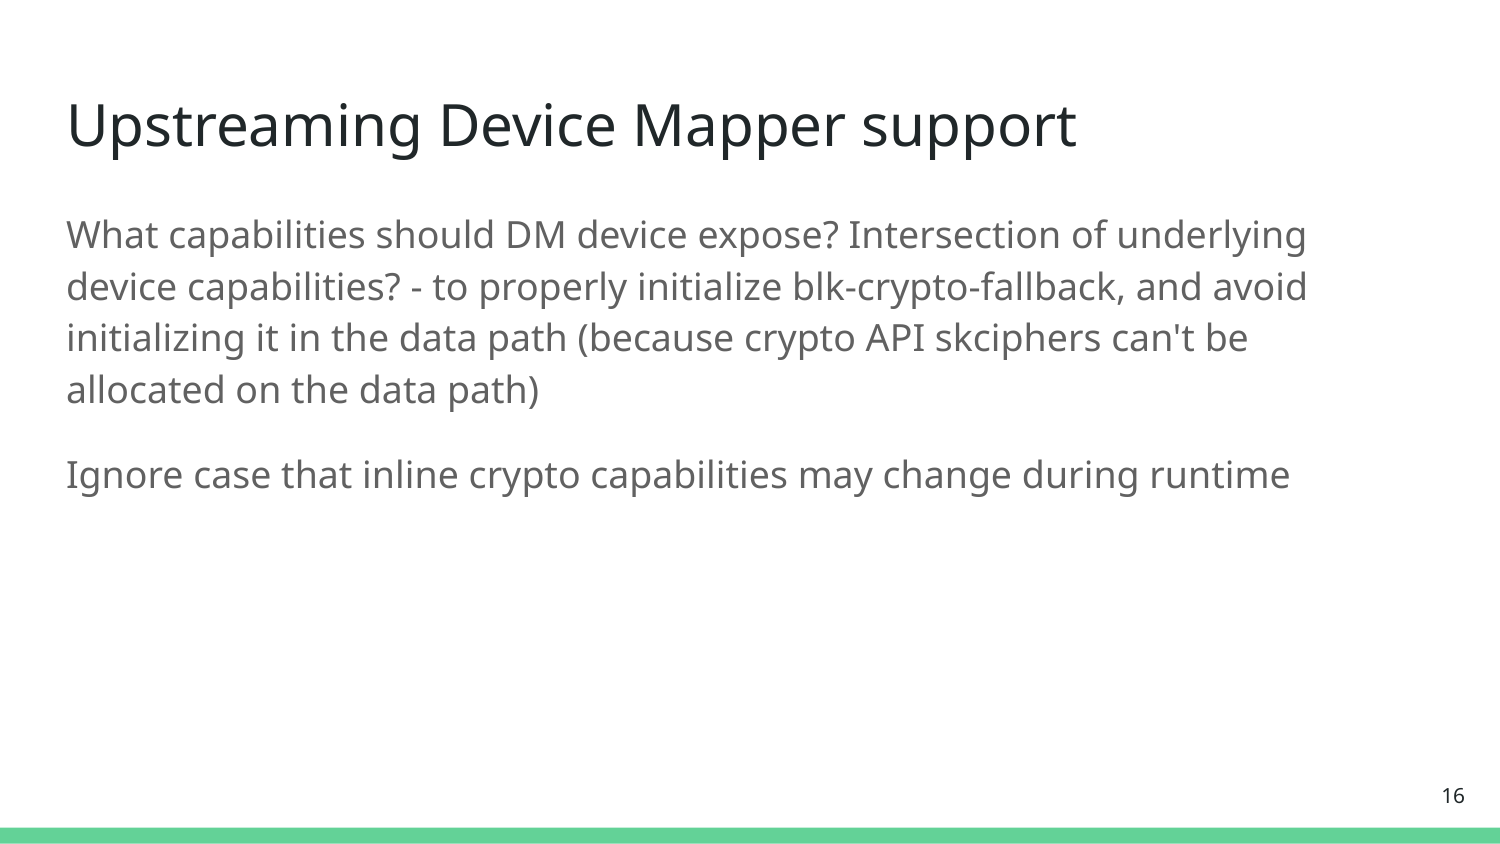

Upstreaming Device Mapper support
# What capabilities should DM device expose? Intersection of underlying device capabilities? - to properly initialize blk-crypto-fallback, and avoid initializing it in the data path (because crypto API skciphers can't be allocated on the data path)
Ignore case that inline crypto capabilities may change during runtime